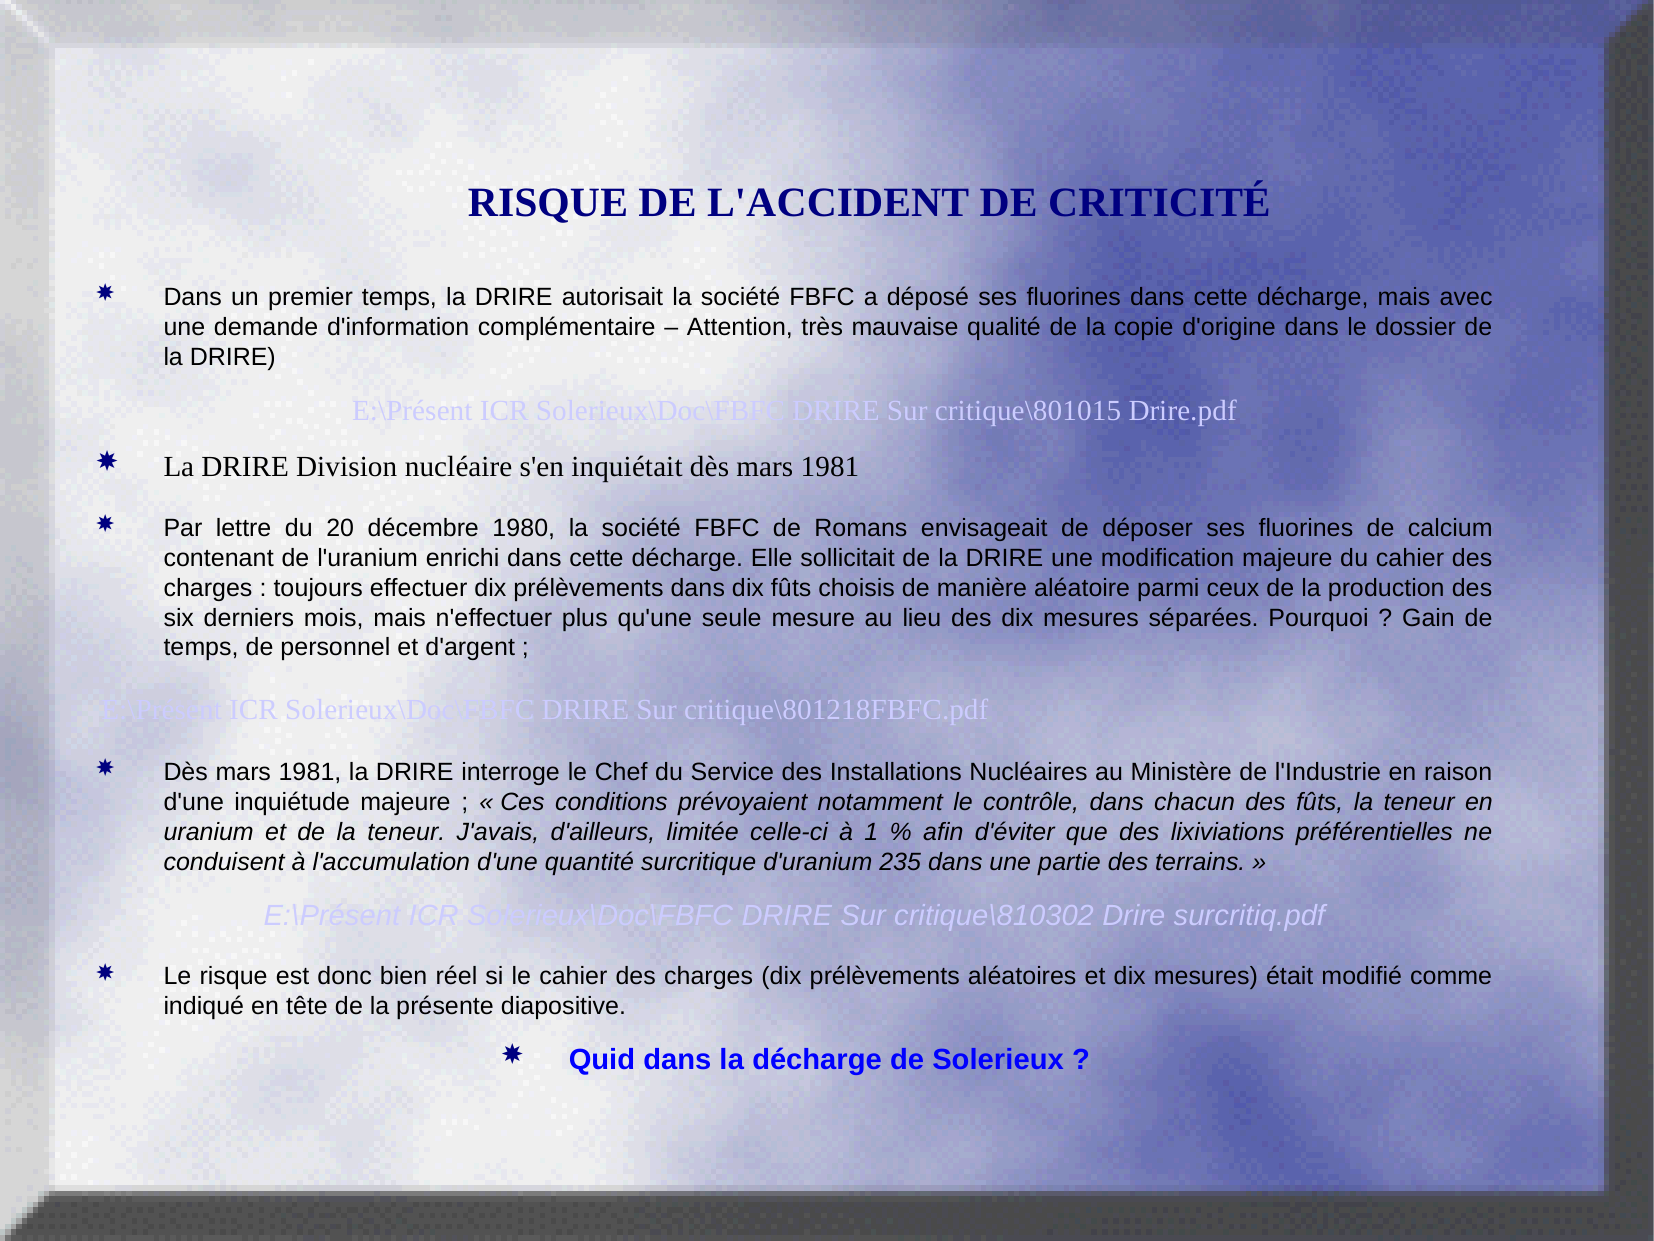

# RISQUE DE L'ACCIDENT DE CRITICITÉ
Dans un premier temps, la DRIRE autorisait la société FBFC a déposé ses fluorines dans cette décharge, mais avec une demande d'information complémentaire – Attention, très mauvaise qualité de la copie d'origine dans le dossier de la DRIRE)
E:\Présent ICR Solerieux\Doc\FBFC DRIRE Sur critique\801015 Drire.pdf
La DRIRE Division nucléaire s'en inquiétait dès mars 1981
Par lettre du 20 décembre 1980, la société FBFC de Romans envisageait de déposer ses fluorines de calcium contenant de l'uranium enrichi dans cette décharge. Elle sollicitait de la DRIRE une modification majeure du cahier des charges : toujours effectuer dix prélèvements dans dix fûts choisis de manière aléatoire parmi ceux de la production des six derniers mois, mais n'effectuer plus qu'une seule mesure au lieu des dix mesures séparées. Pourquoi ? Gain de temps, de personnel et d'argent ;
 E:\Présent ICR Solerieux\Doc\FBFC DRIRE Sur critique\801218FBFC.pdf
Dès mars 1981, la DRIRE interroge le Chef du Service des Installations Nucléaires au Ministère de l'Industrie en raison d'une inquiétude majeure ; « Ces conditions prévoyaient notamment le contrôle, dans chacun des fûts, la teneur en uranium et de la teneur. J'avais, d'ailleurs, limitée celle-ci à 1 % afin d'éviter que des lixiviations préférentielles ne conduisent à l'accumulation d'une quantité surcritique d'uranium 235 dans une partie des terrains. »
E:\Présent ICR Solerieux\Doc\FBFC DRIRE Sur critique\810302 Drire surcritiq.pdf
Le risque est donc bien réel si le cahier des charges (dix prélèvements aléatoires et dix mesures) était modifié comme indiqué en tête de la présente diapositive.
Quid dans la décharge de Solerieux ?